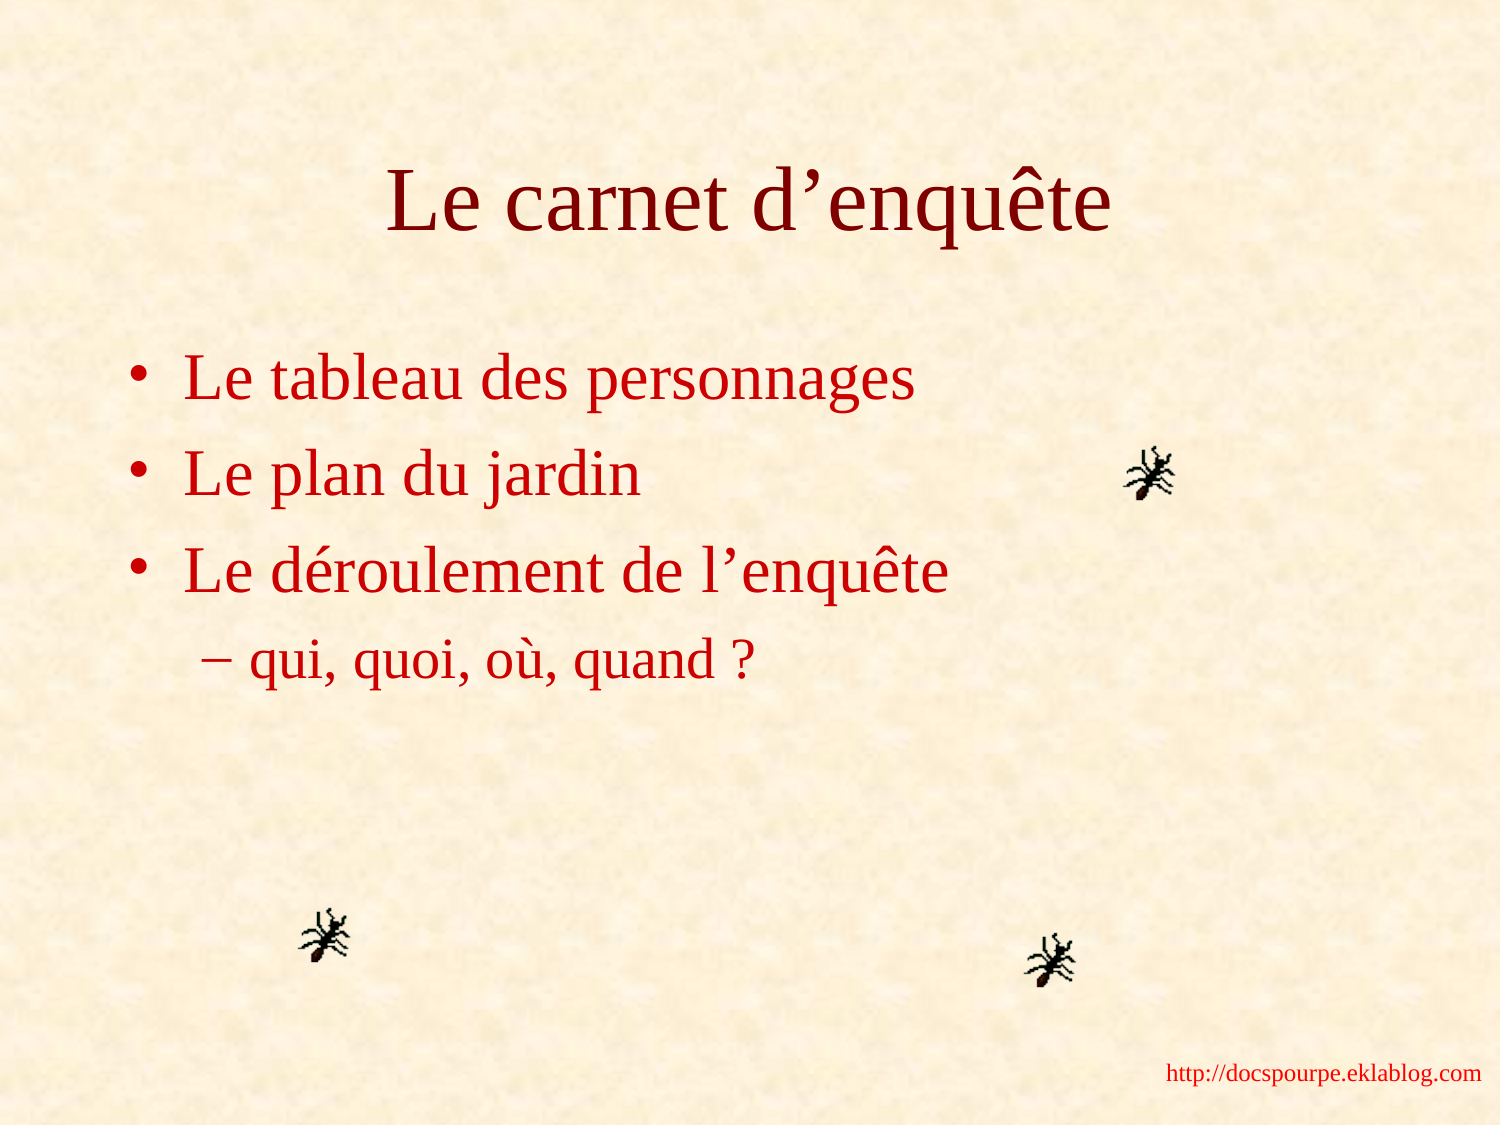

# Le carnet d’enquête
Le tableau des personnages
Le plan du jardin
Le déroulement de l’enquête
qui, quoi, où, quand ?
http://docspourpe.eklablog.com